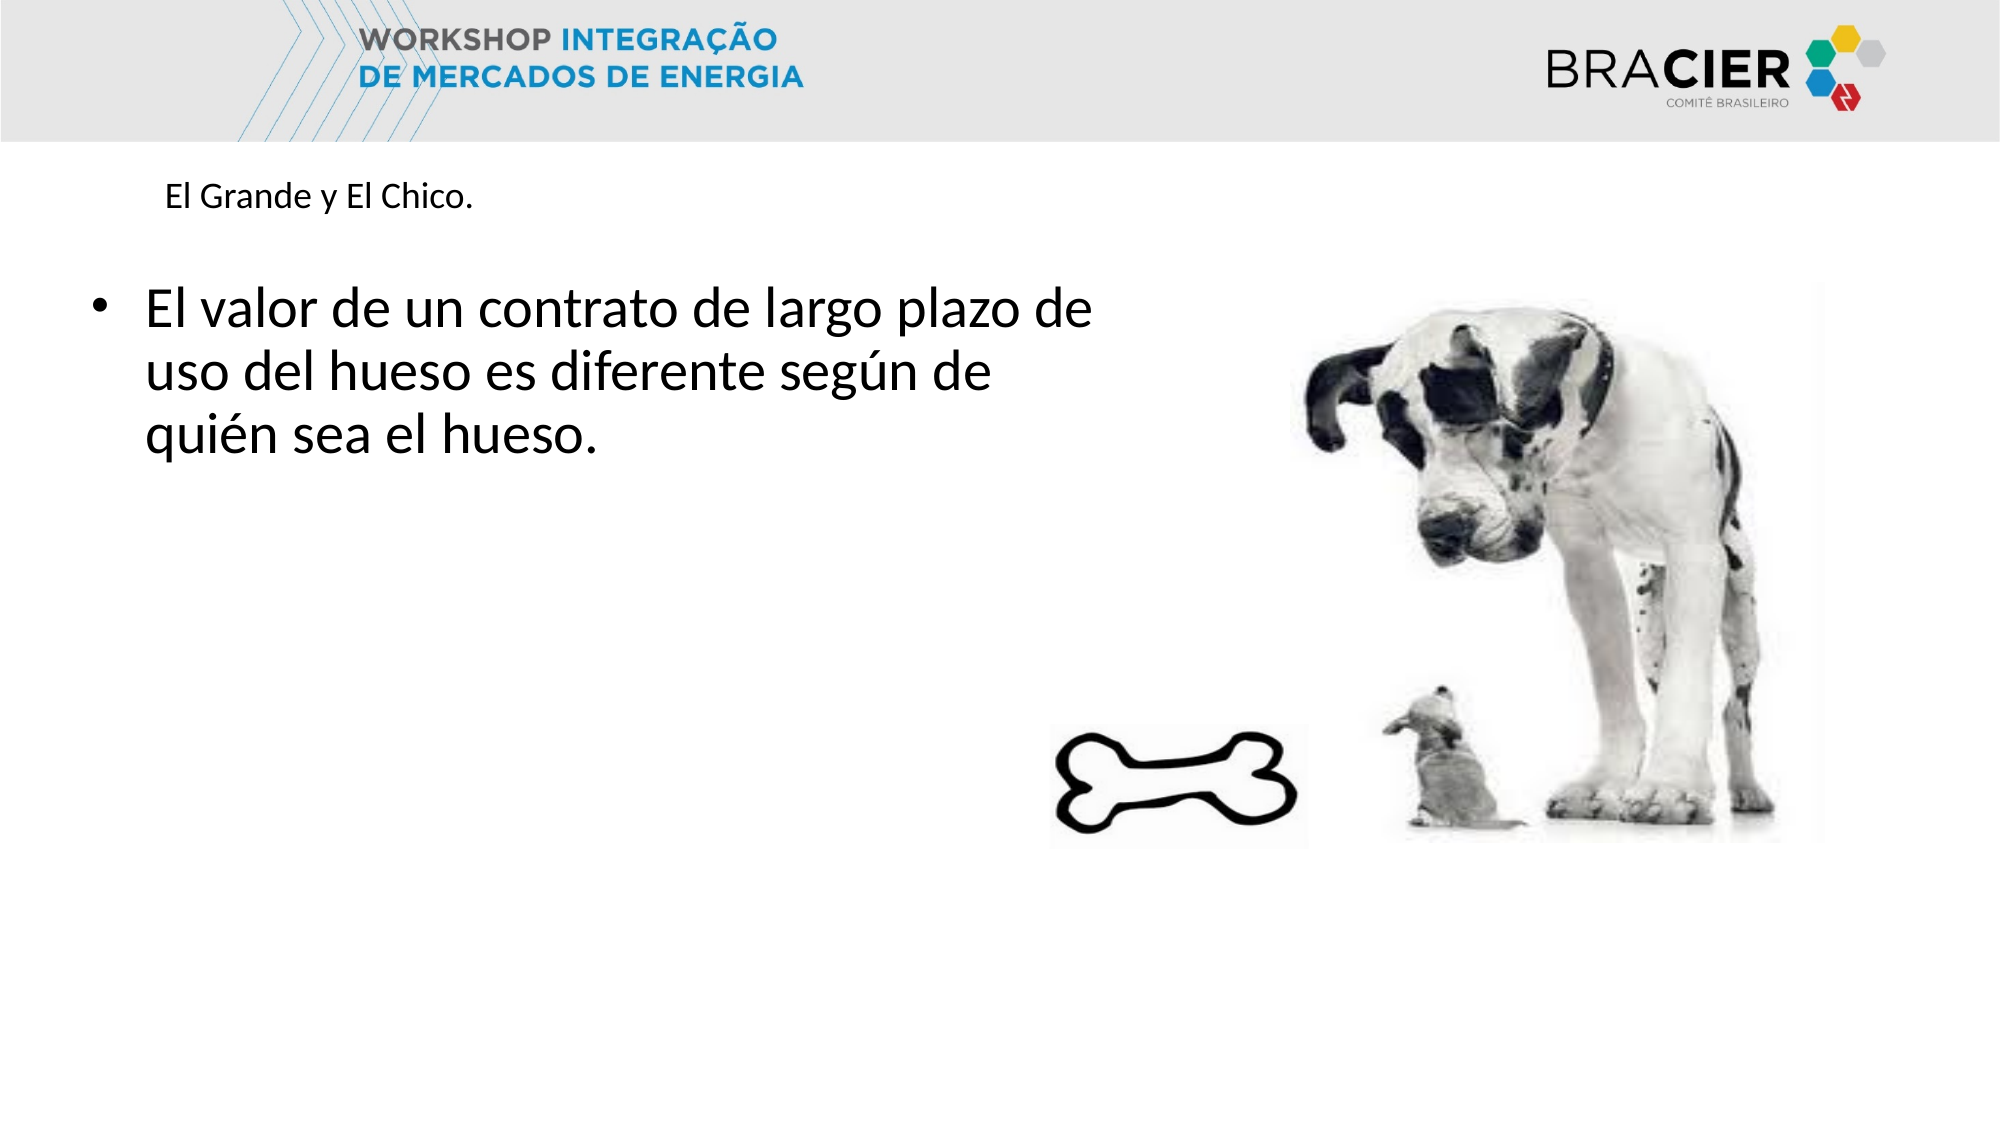

# El Grande y El Chico.
El valor de un contrato de largo plazo de uso del hueso es diferente según de quién sea el hueso.